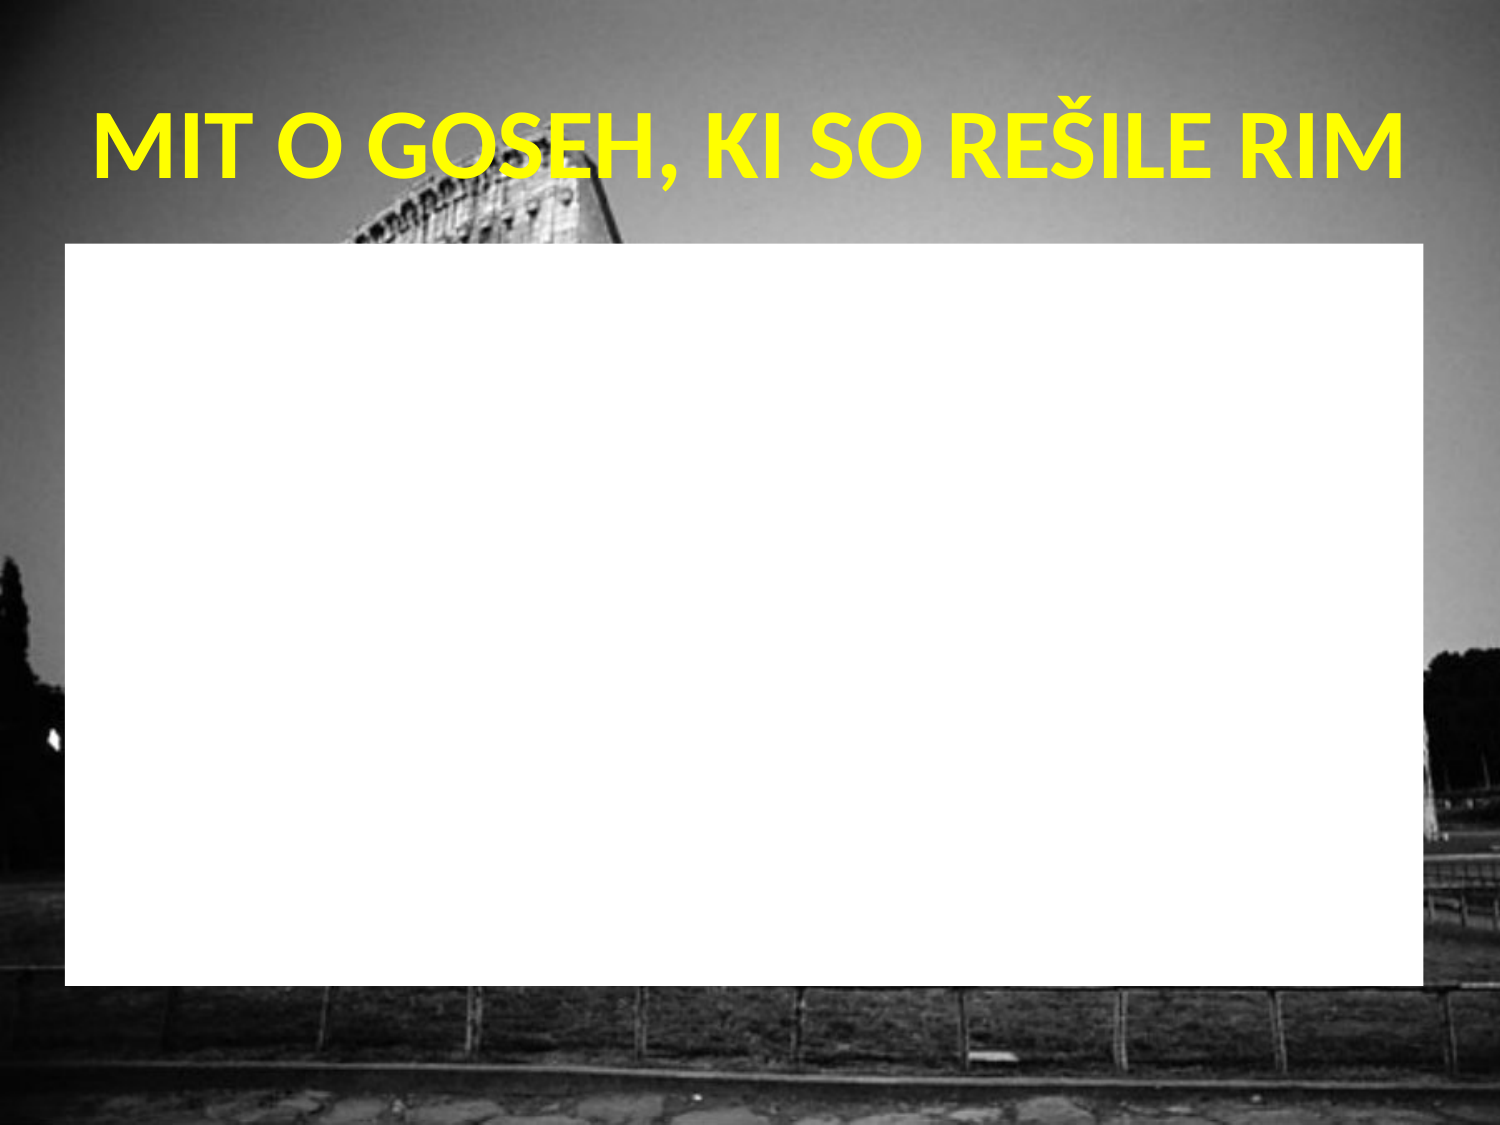

# MIT O GOSEH, KI SO REŠILE RIM
	Galci so nekoč napadli mesto Rim. Ker Rim v tistem času še ni imel zgrajenega obzidja, so lahko Galci brez težav vdrli v mesto in ga opustošili. Prebivalci, ki jim je uspelo pobegniti, so se umaknili na grič Kapitol, ki ga je bilo zaradi strmih pobočij lažje braniti. Neke noči pa so se Galci priplazili pod pobočje in se začeli neslišno vzpenjati. To so naredili tako spretno in tiho, da jih straža na obzidju ni slišala in opazila. Na Kapitolu pa je stalo svetišče boginje Junonem v katerem so živele svete gosi. Začutile so prisotnost sovražnikov in začele glasno gagati ter prhutati s krili da so prebudile Rimljane. Rimljani so tako galske vojake, ki so se povzpeli na trdnjavo pričakali z meči. Tako so po legendi Rim pred Galci rešile svete gosi.